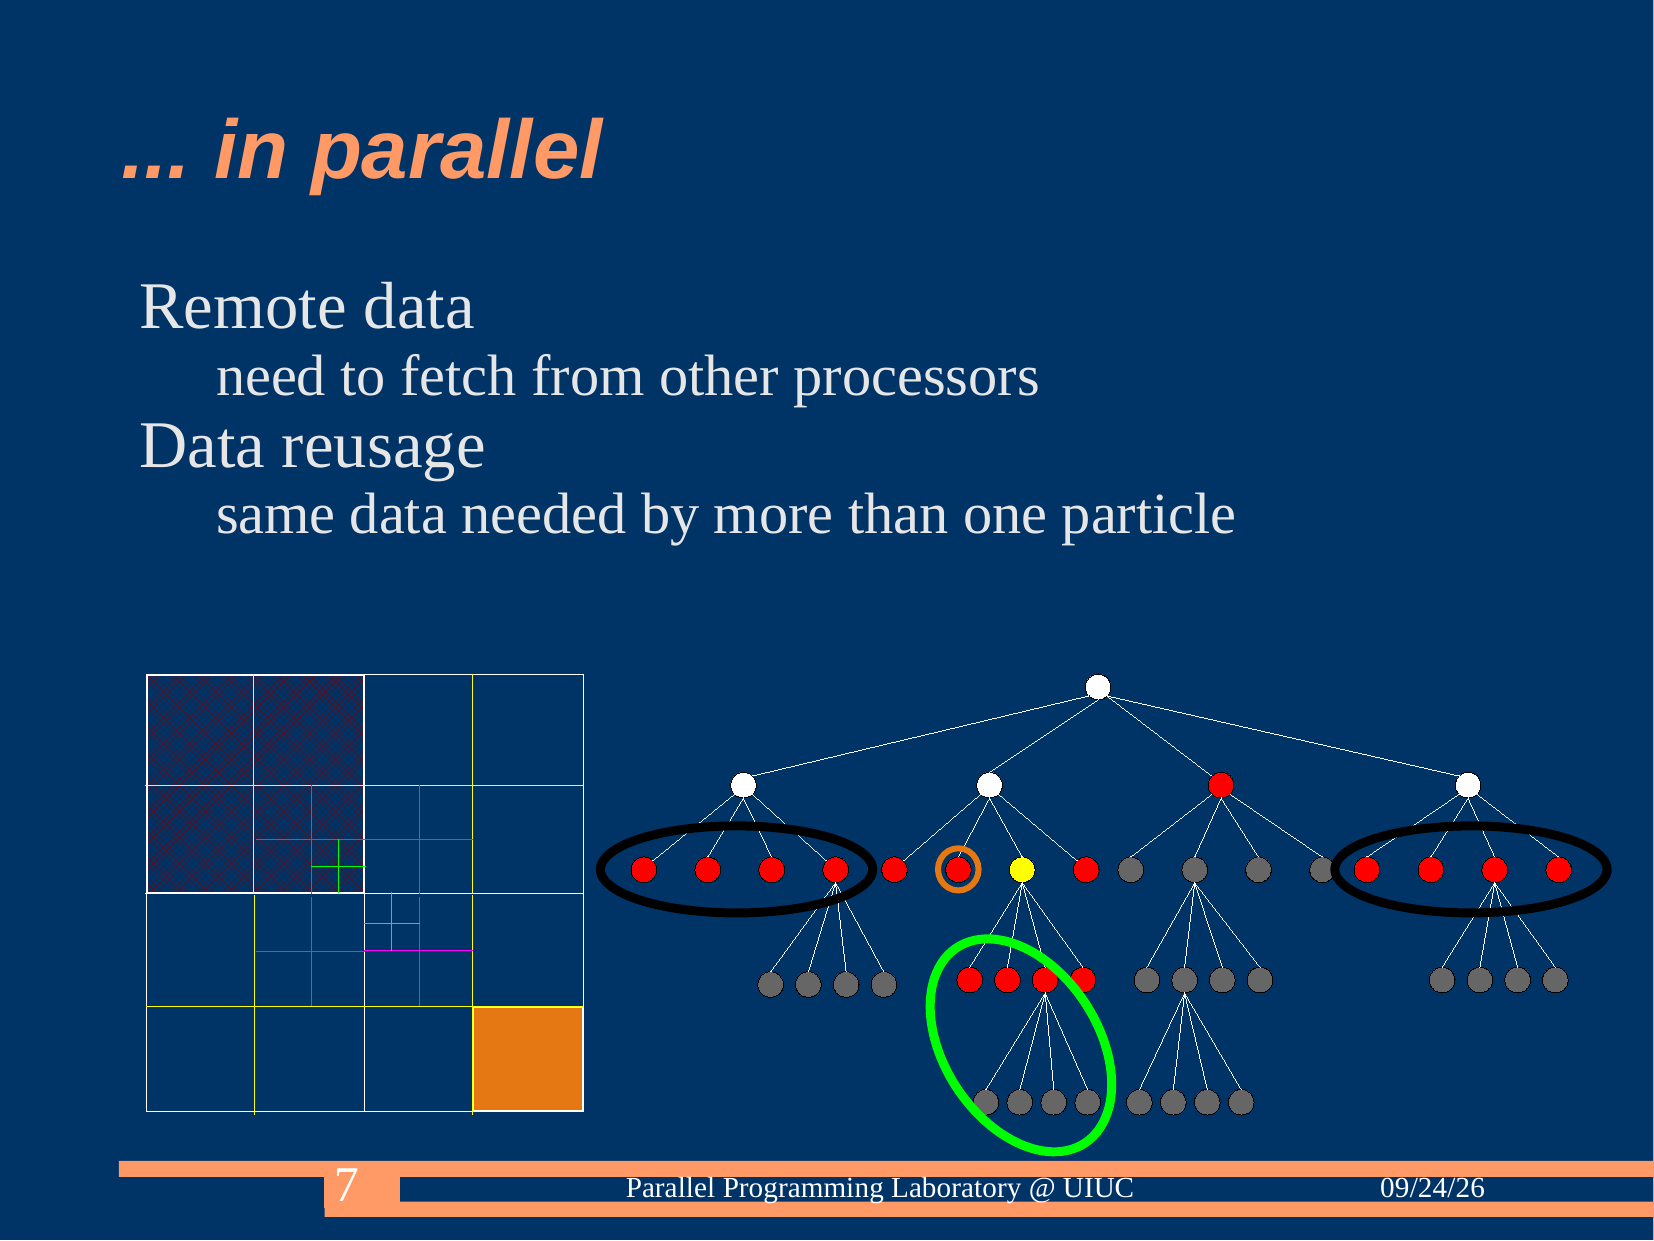

# ... in parallel
Remote data
need to fetch from other processors
Data reusage
same data needed by more than one particle
Parallel Programming Laboratory @ UIUC